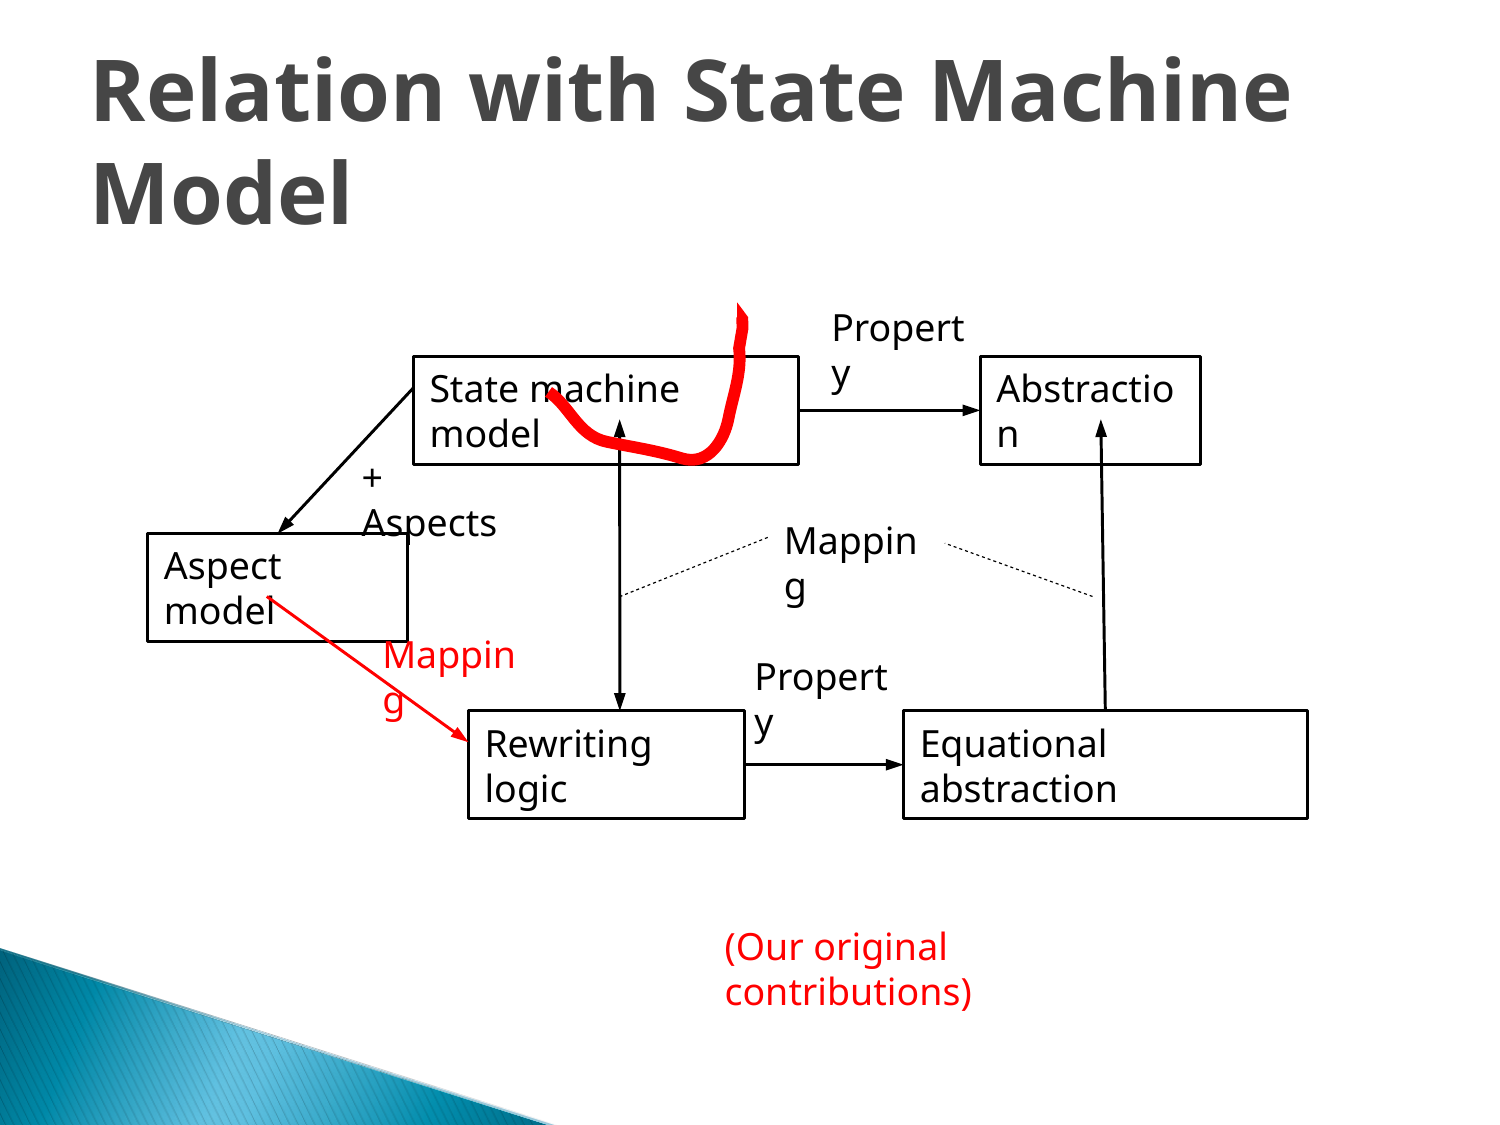

# Relation with State Machine Model
Property
State machine model
Abstraction
Mapping
+ Aspects
Aspect model
Mapping
Property
Rewriting logic
Equational abstraction
(Our original contributions)